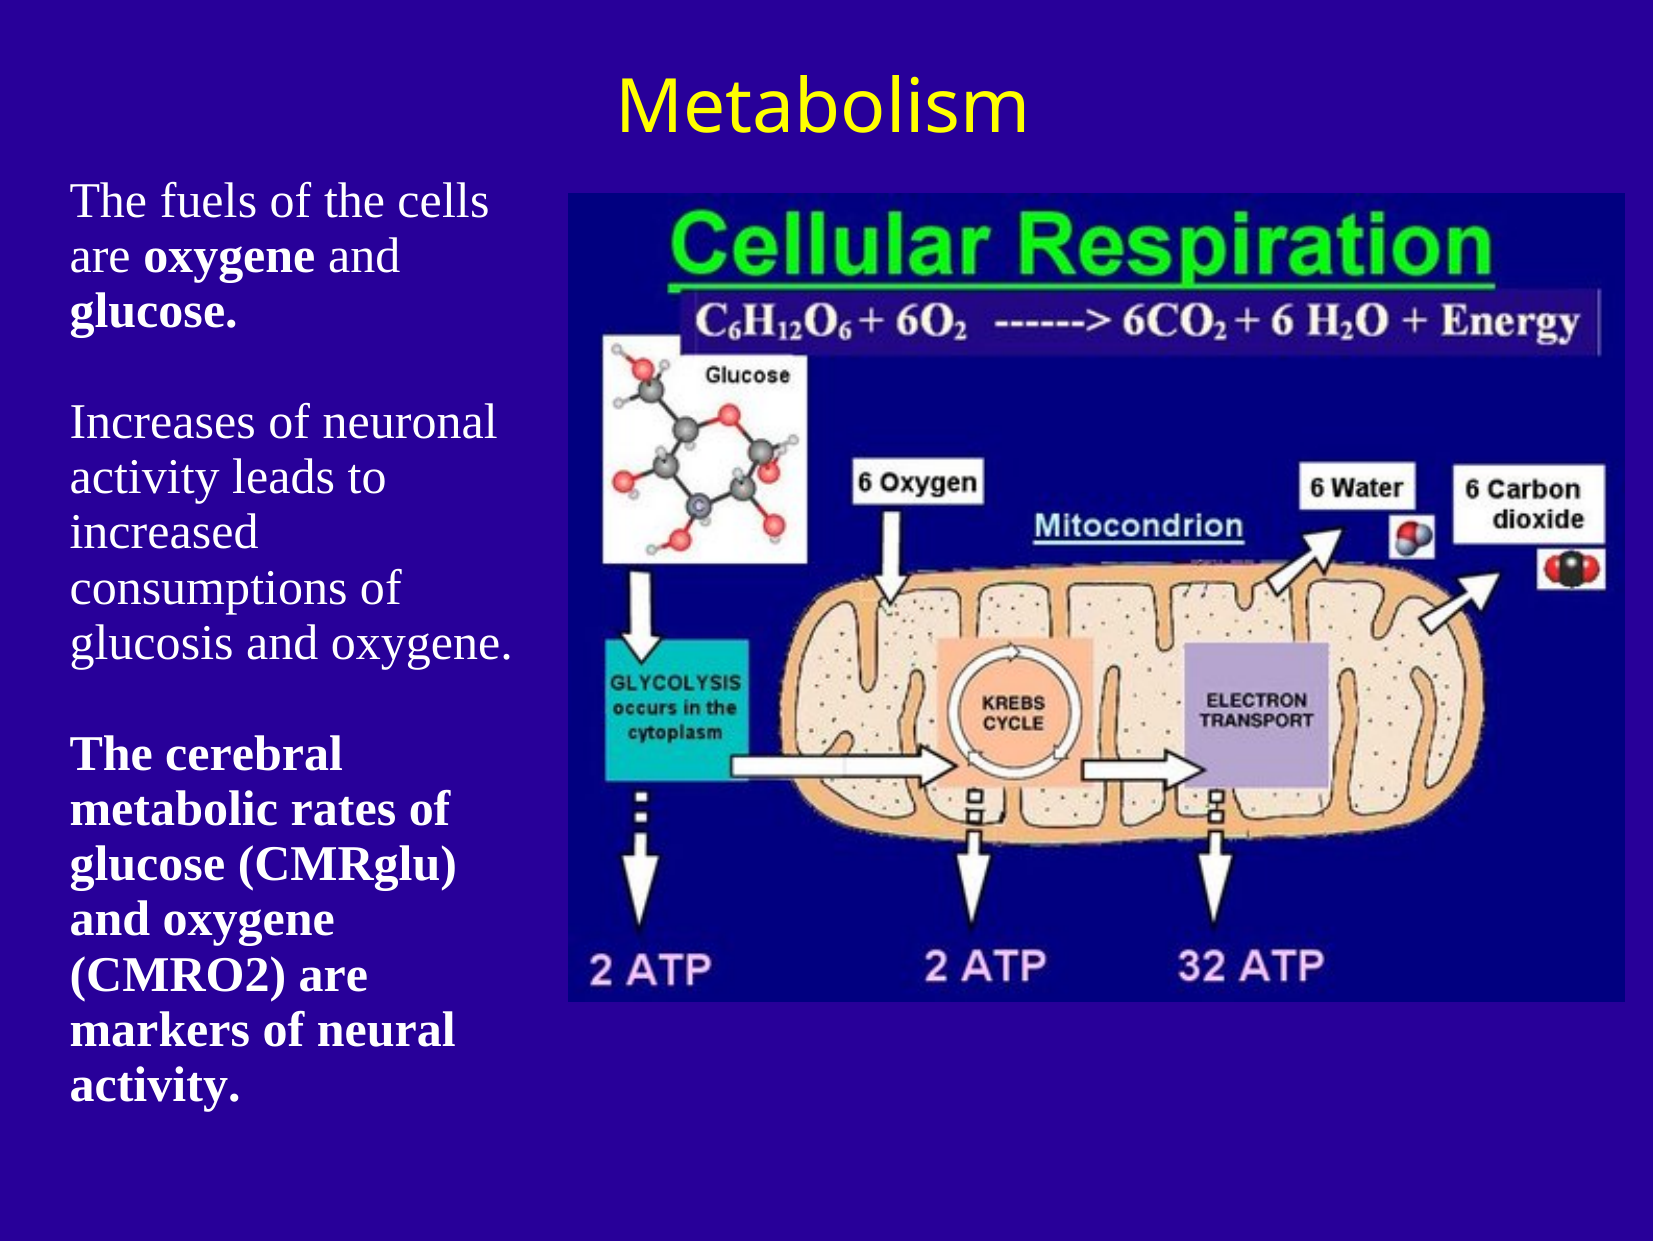

# Metabolism
The fuels of the cells are oxygene and glucose.
Increases of neuronal activity leads to increased consumptions of glucosis and oxygene.
The cerebral metabolic rates of glucose (CMRglu) and oxygene (CMRO2) are markers of neural activity.